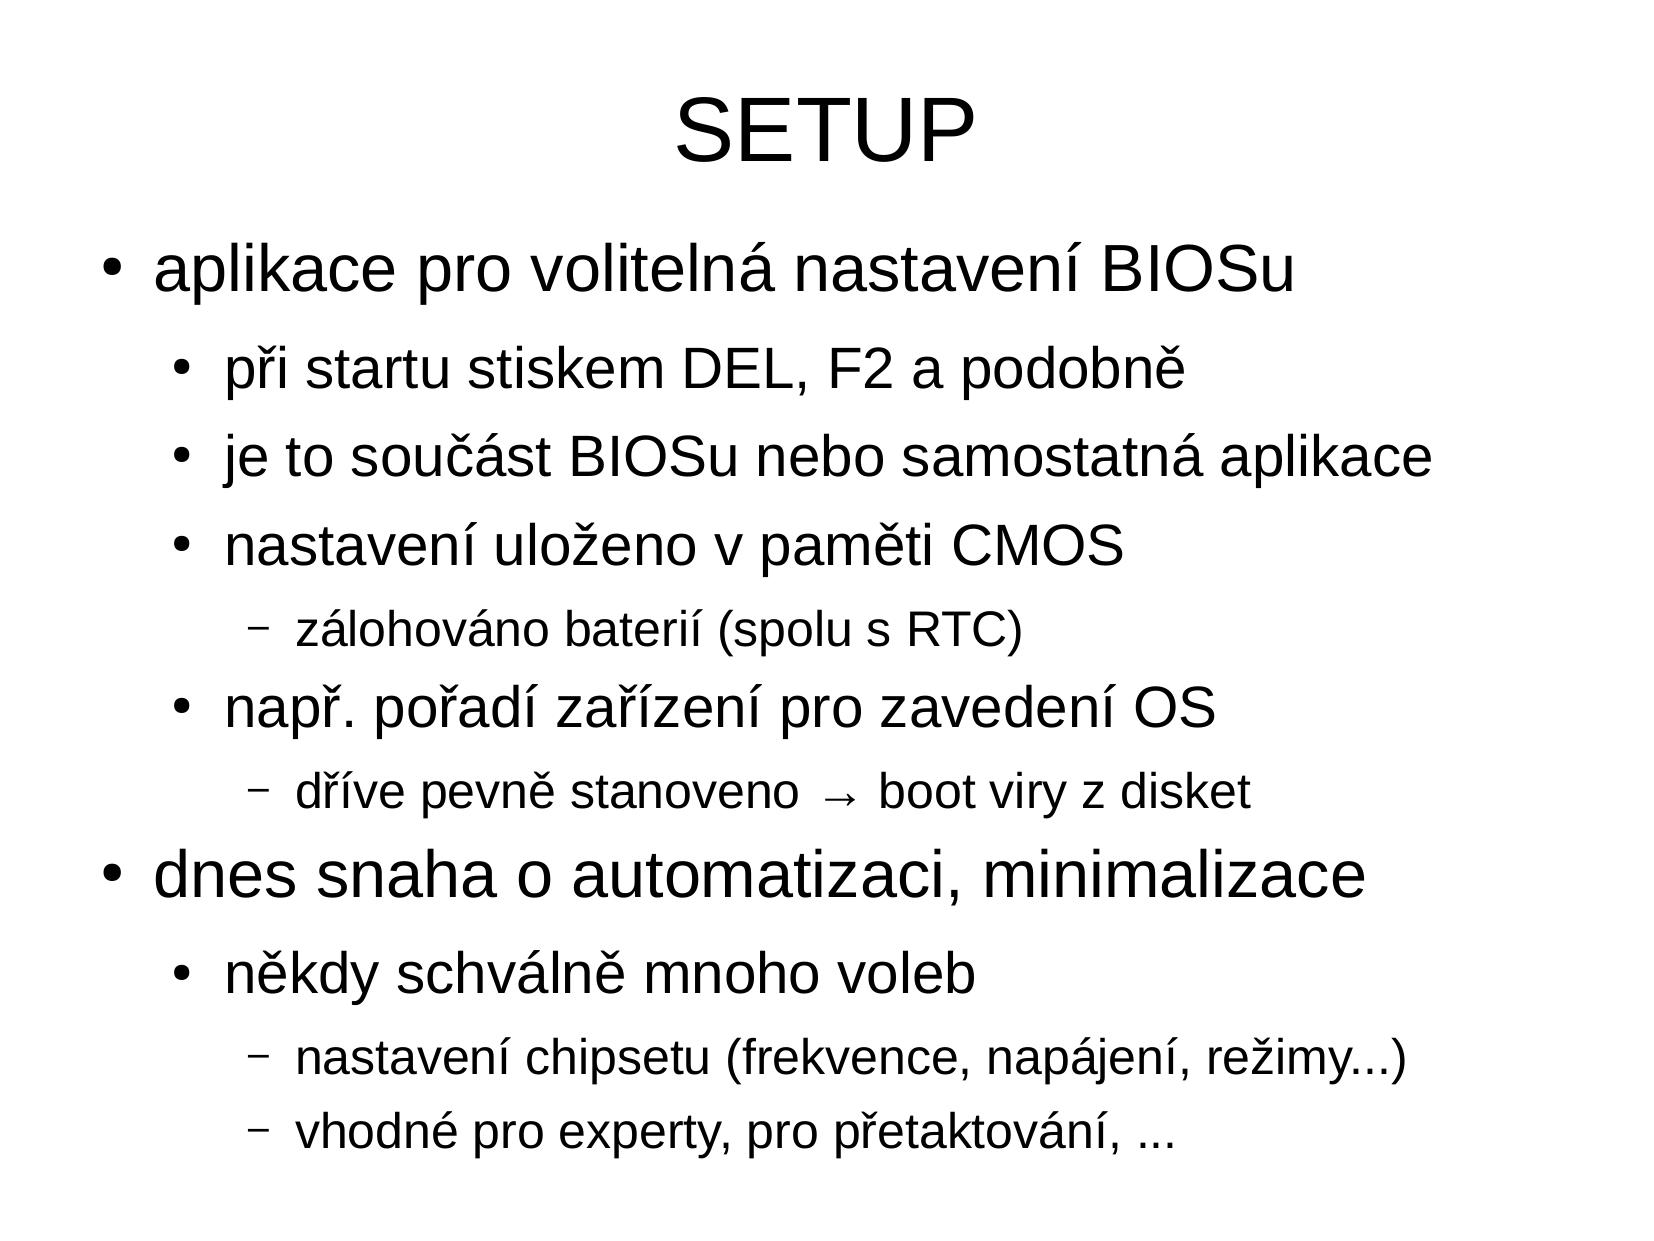

# SETUP
aplikace pro volitelná nastavení BIOSu
při startu stiskem DEL, F2 a podobně
je to součást BIOSu nebo samostatná aplikace
nastavení uloženo v paměti CMOS
zálohováno baterií (spolu s RTC)
např. pořadí zařízení pro zavedení OS
dříve pevně stanoveno → boot viry z disket
dnes snaha o automatizaci, minimalizace
někdy schválně mnoho voleb
nastavení chipsetu (frekvence, napájení, režimy...)
vhodné pro experty, pro přetaktování, ...